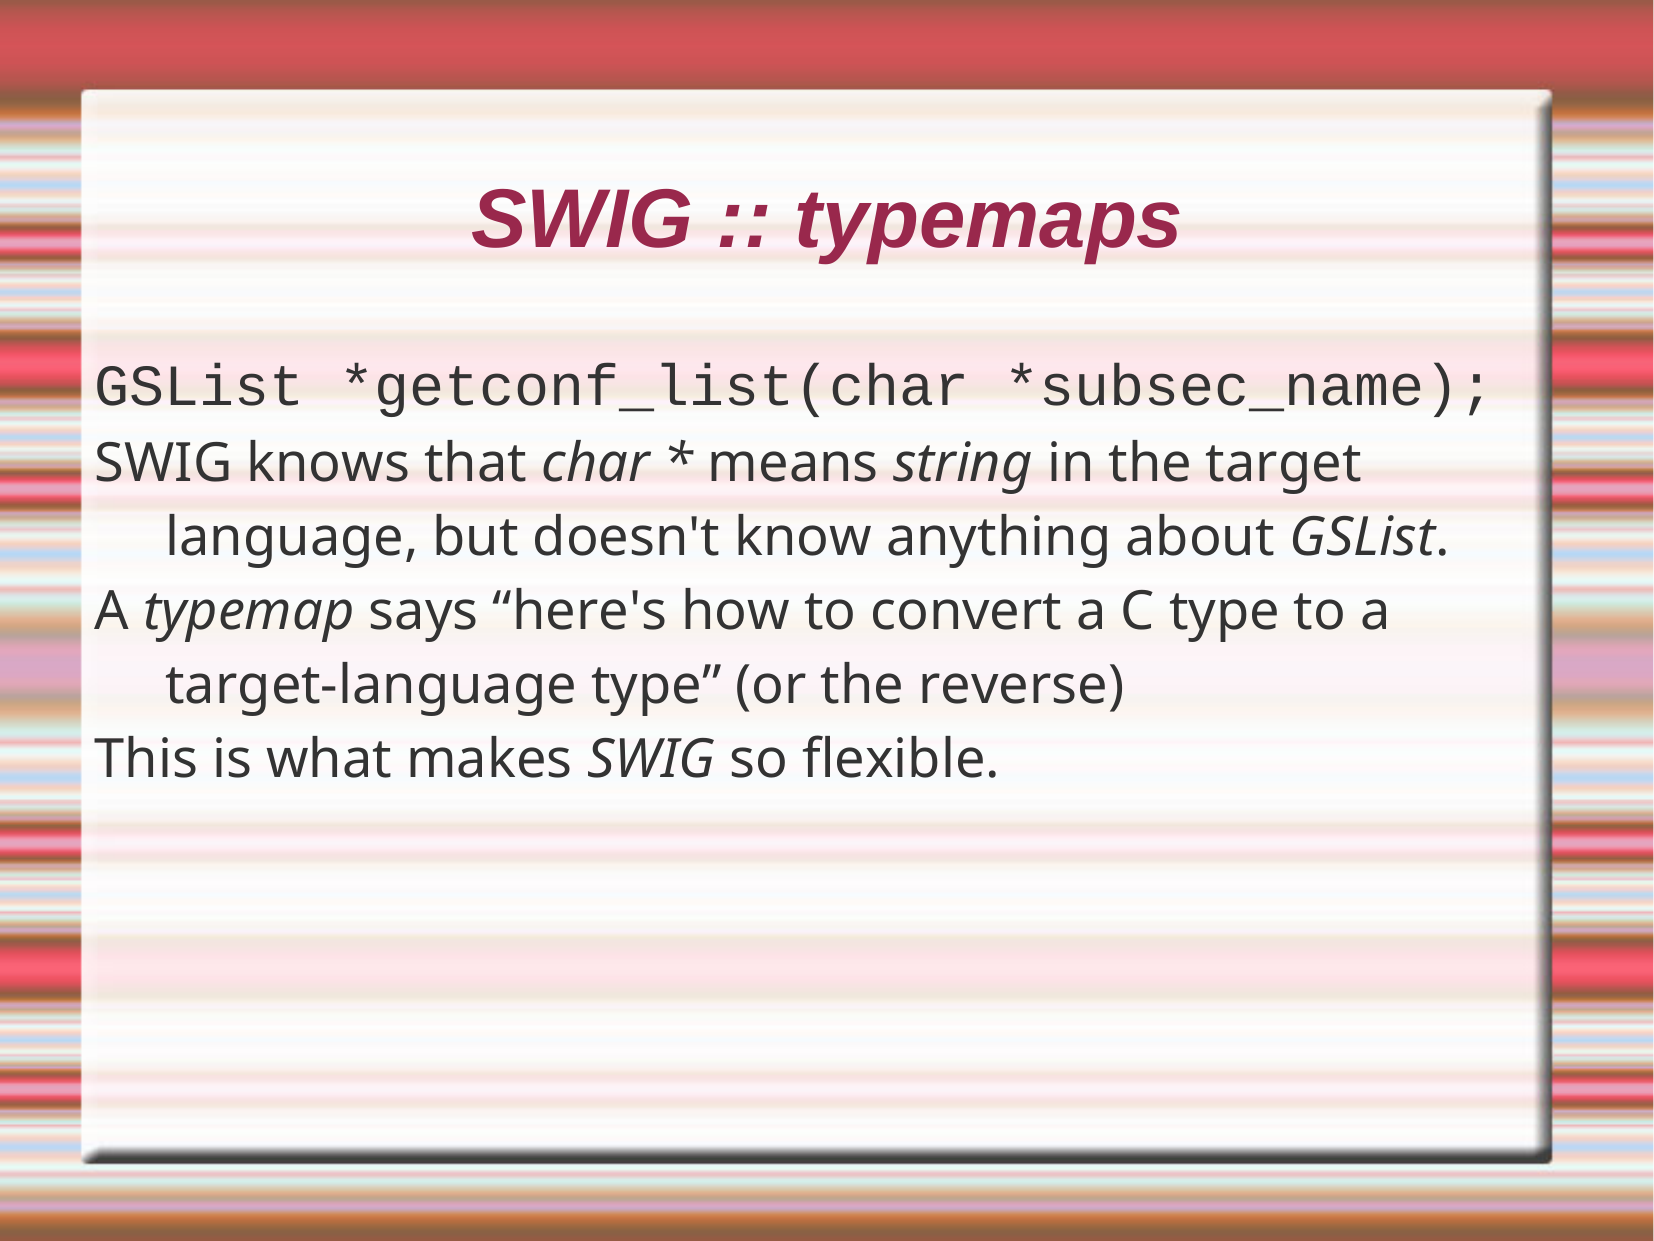

# SWIG :: typemaps
GSList *getconf_list(char *subsec_name);
SWIG knows that char * means string in the target language, but doesn't know anything about GSList.
A typemap says “here's how to convert a C type to a target-language type” (or the reverse)
This is what makes SWIG so flexible.